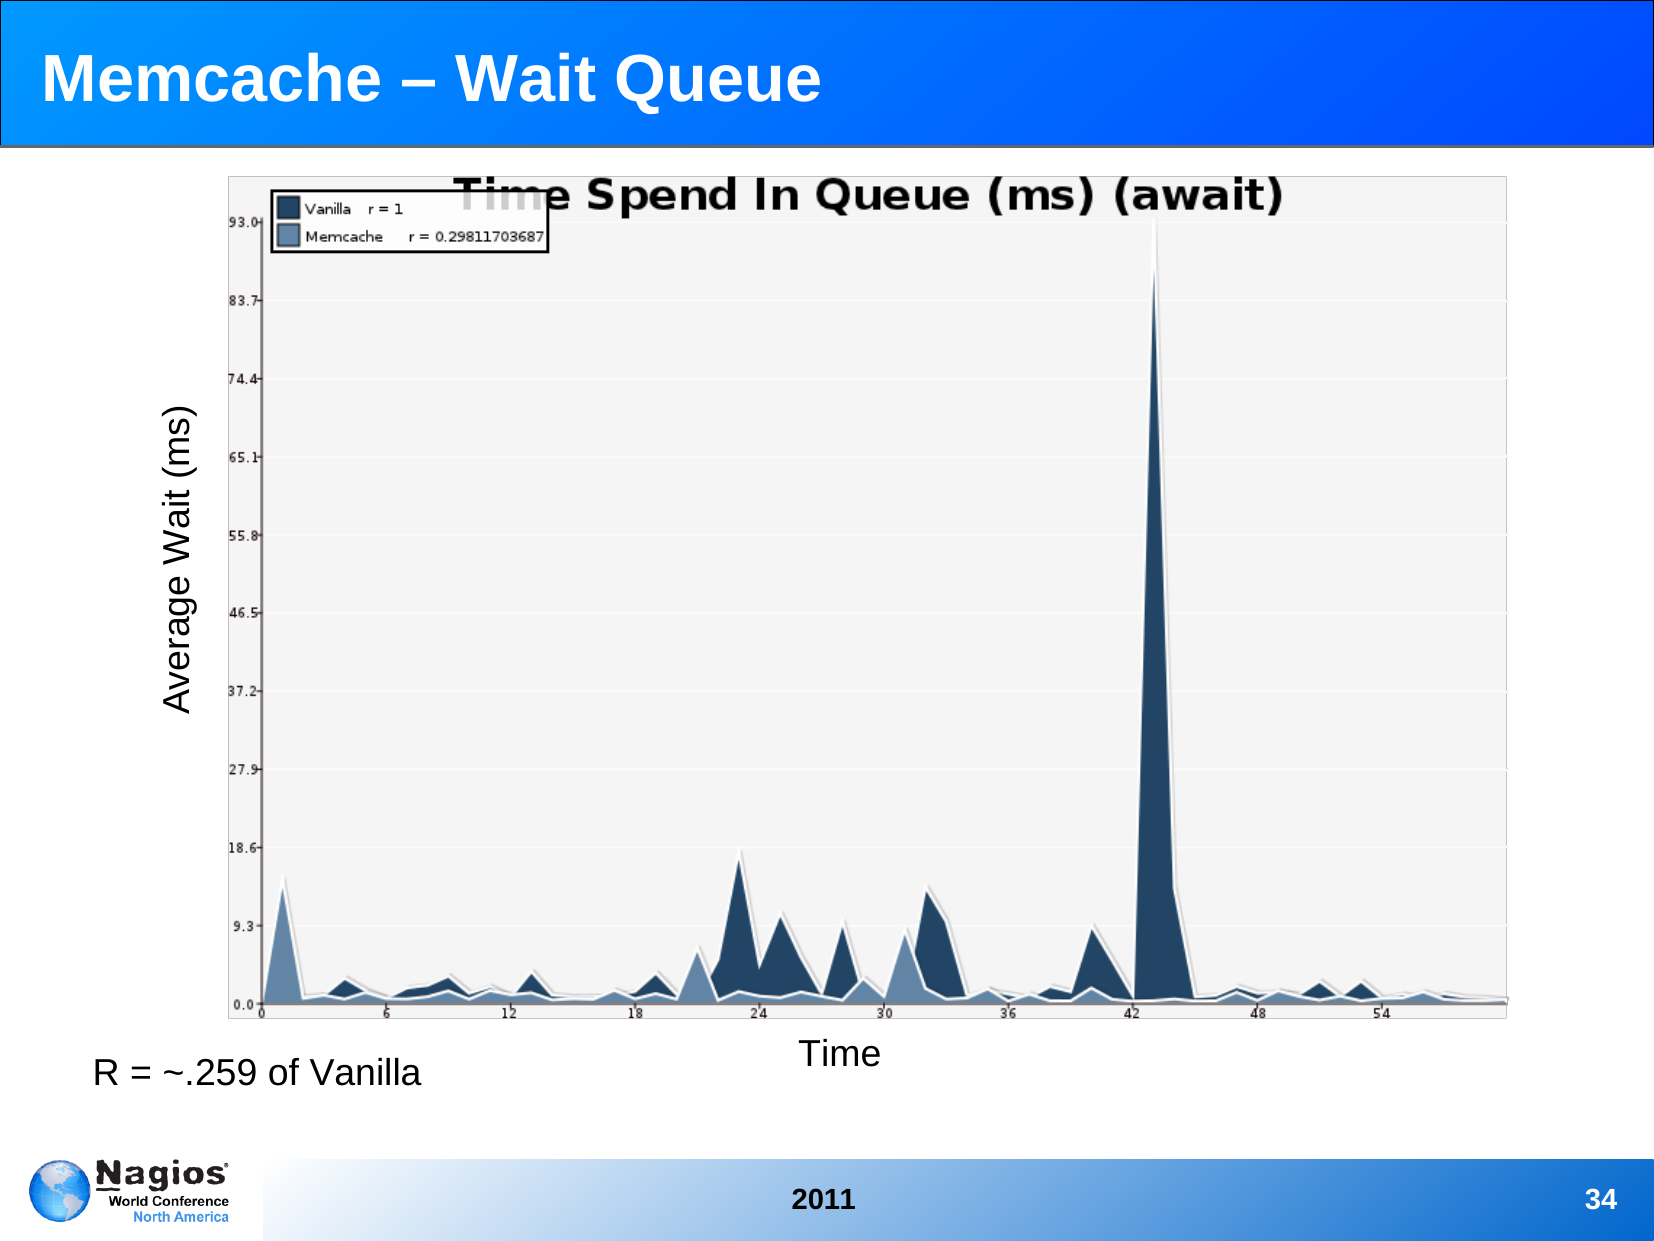

# Memcache – Wait Queue
Average Wait (ms)
Time
R = ~.259 of Vanilla
2011
34